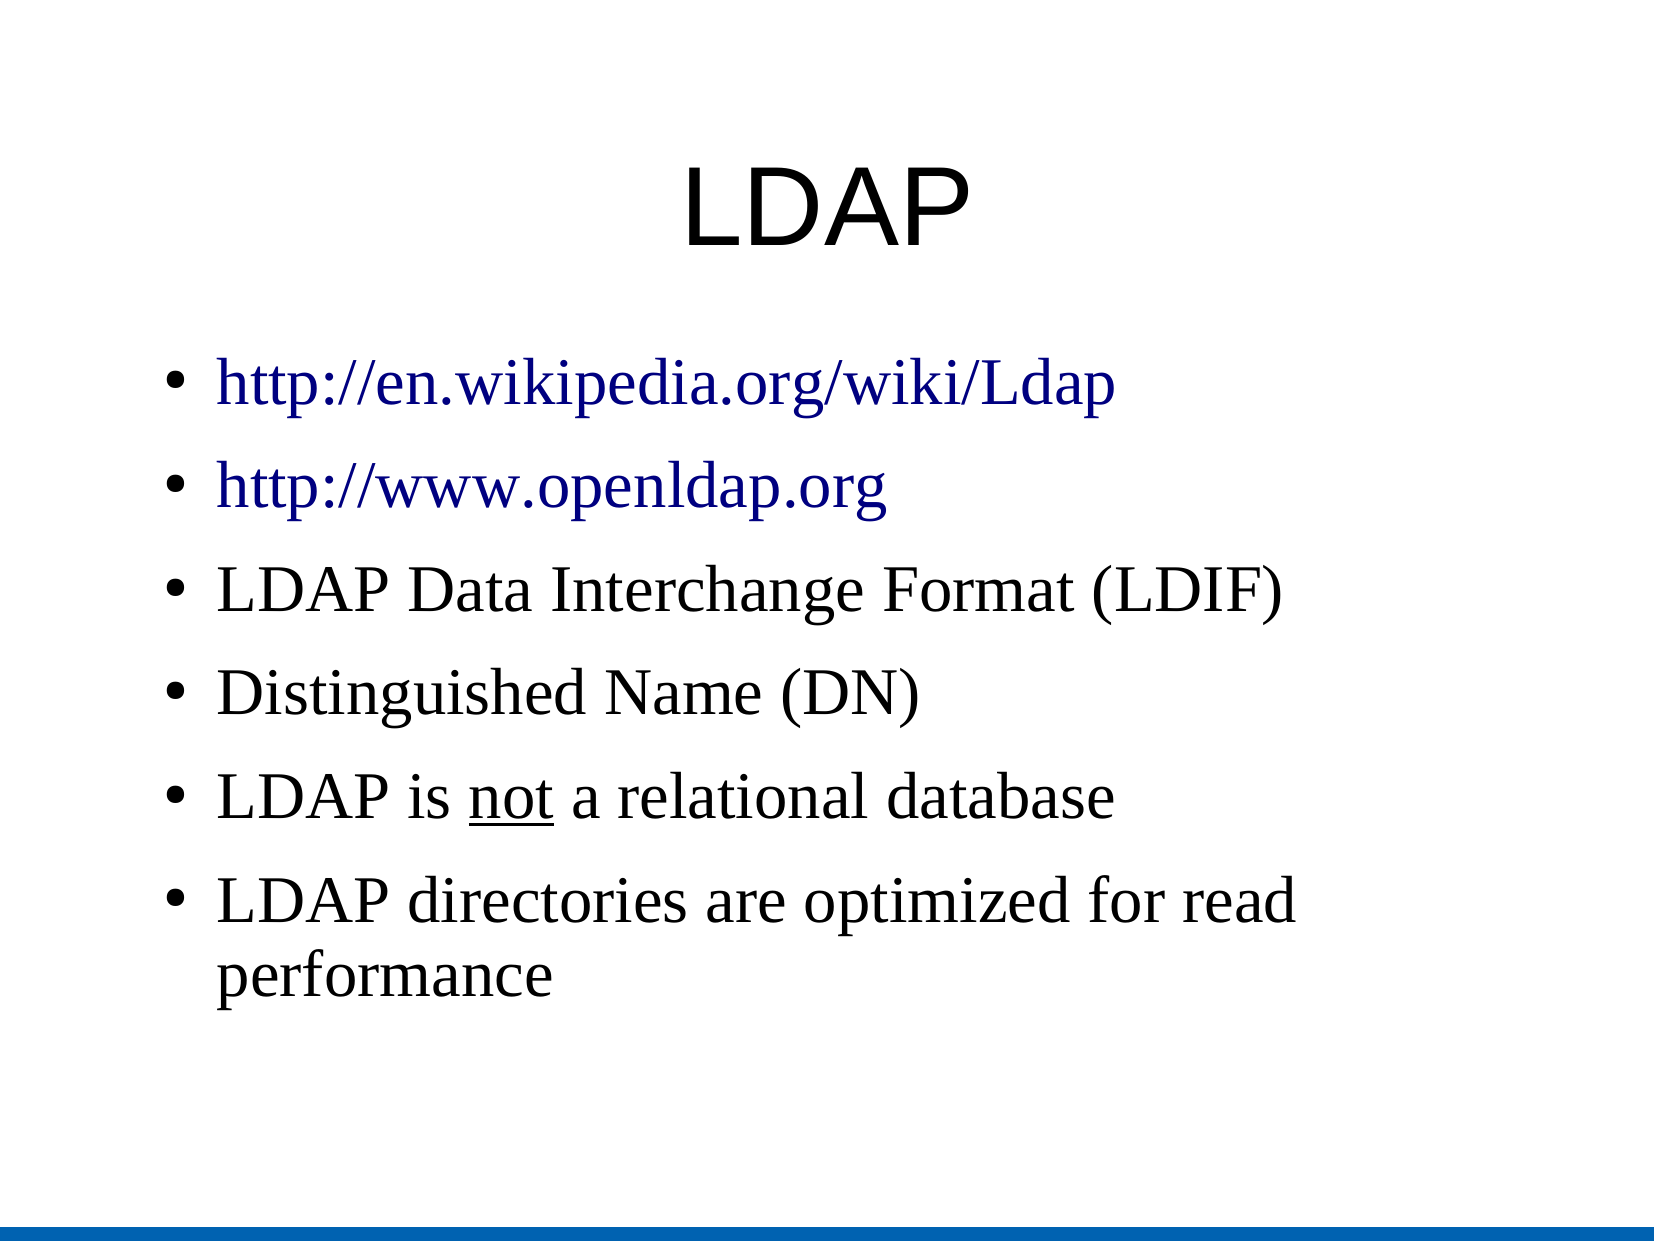

# LDAP
http://en.wikipedia.org/wiki/Ldap
http://www.openldap.org
LDAP Data Interchange Format (LDIF)
Distinguished Name (DN)
LDAP is not a relational database
LDAP directories are optimized for read performance